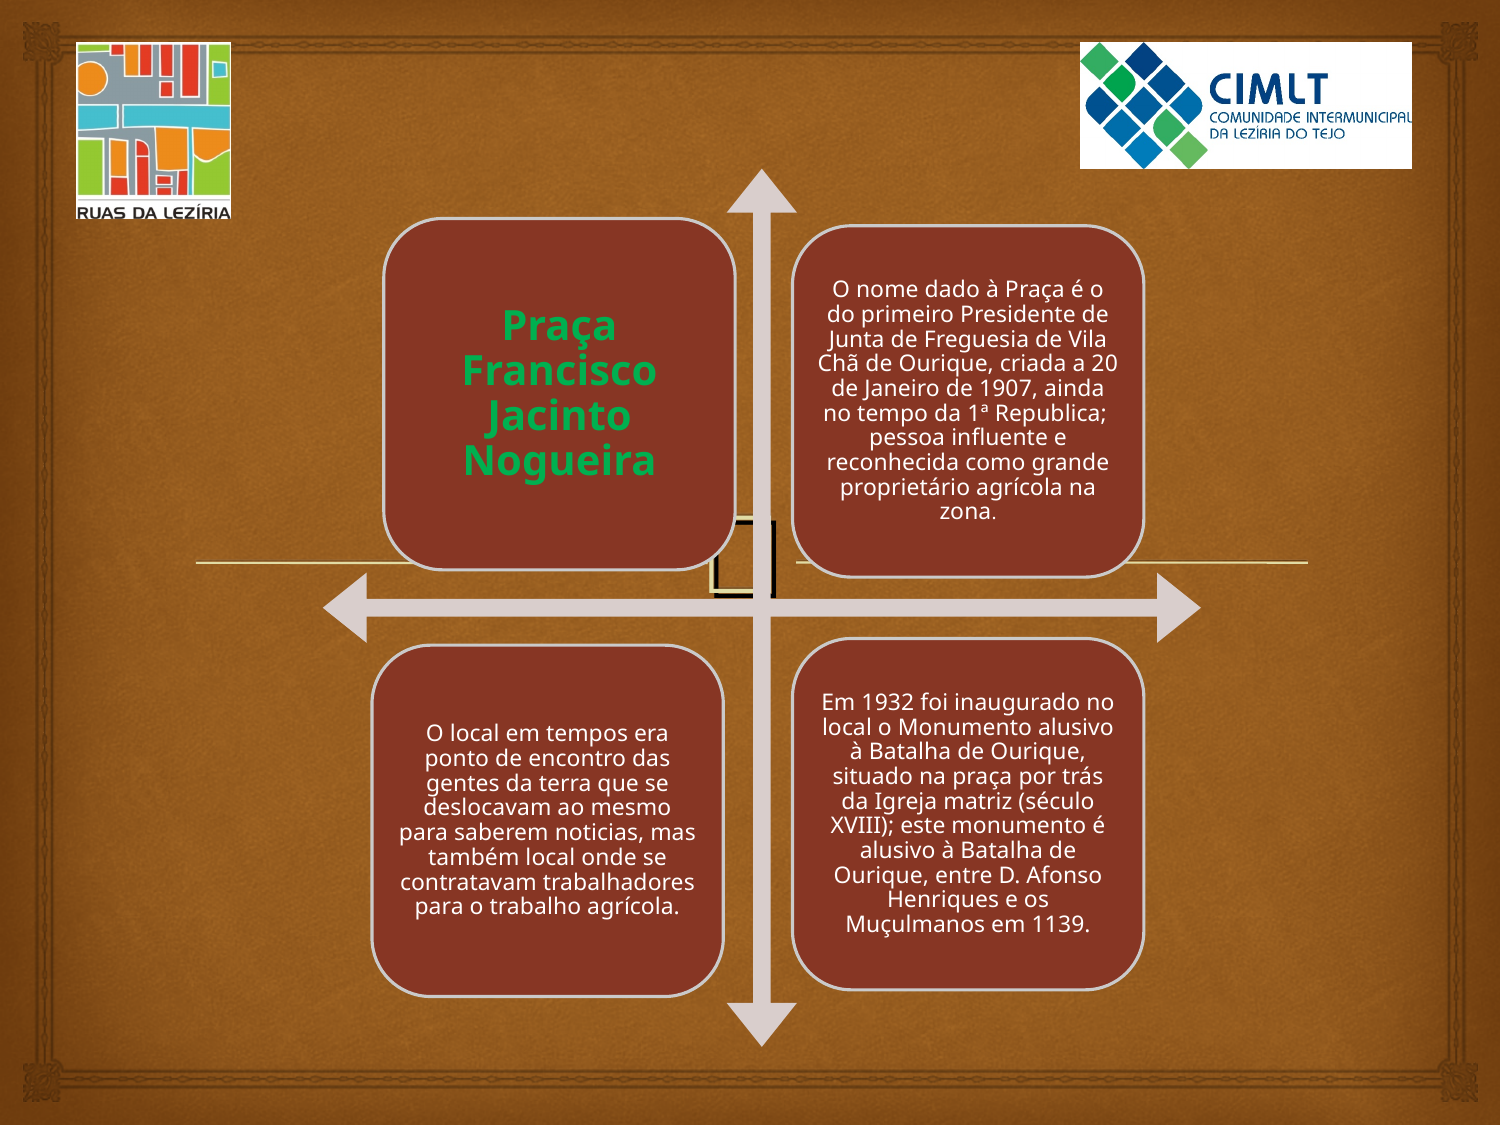

Praça Francisco Jacinto Nogueira
O nome dado à Praça é o do primeiro Presidente de Junta de Freguesia de Vila Chã de Ourique, criada a 20 de Janeiro de 1907, ainda no tempo da 1ª Republica; pessoa influente e reconhecida como grande proprietário agrícola na zona.
Em 1932 foi inaugurado no local o Monumento alusivo à Batalha de Ourique, situado na praça por trás da Igreja matriz (século XVIII); este monumento é alusivo à Batalha de Ourique, entre D. Afonso Henriques e os Muçulmanos em 1139.
O local em tempos era ponto de encontro das gentes da terra que se deslocavam ao mesmo para saberem noticias, mas também local onde se contratavam trabalhadores para o trabalho agrícola.